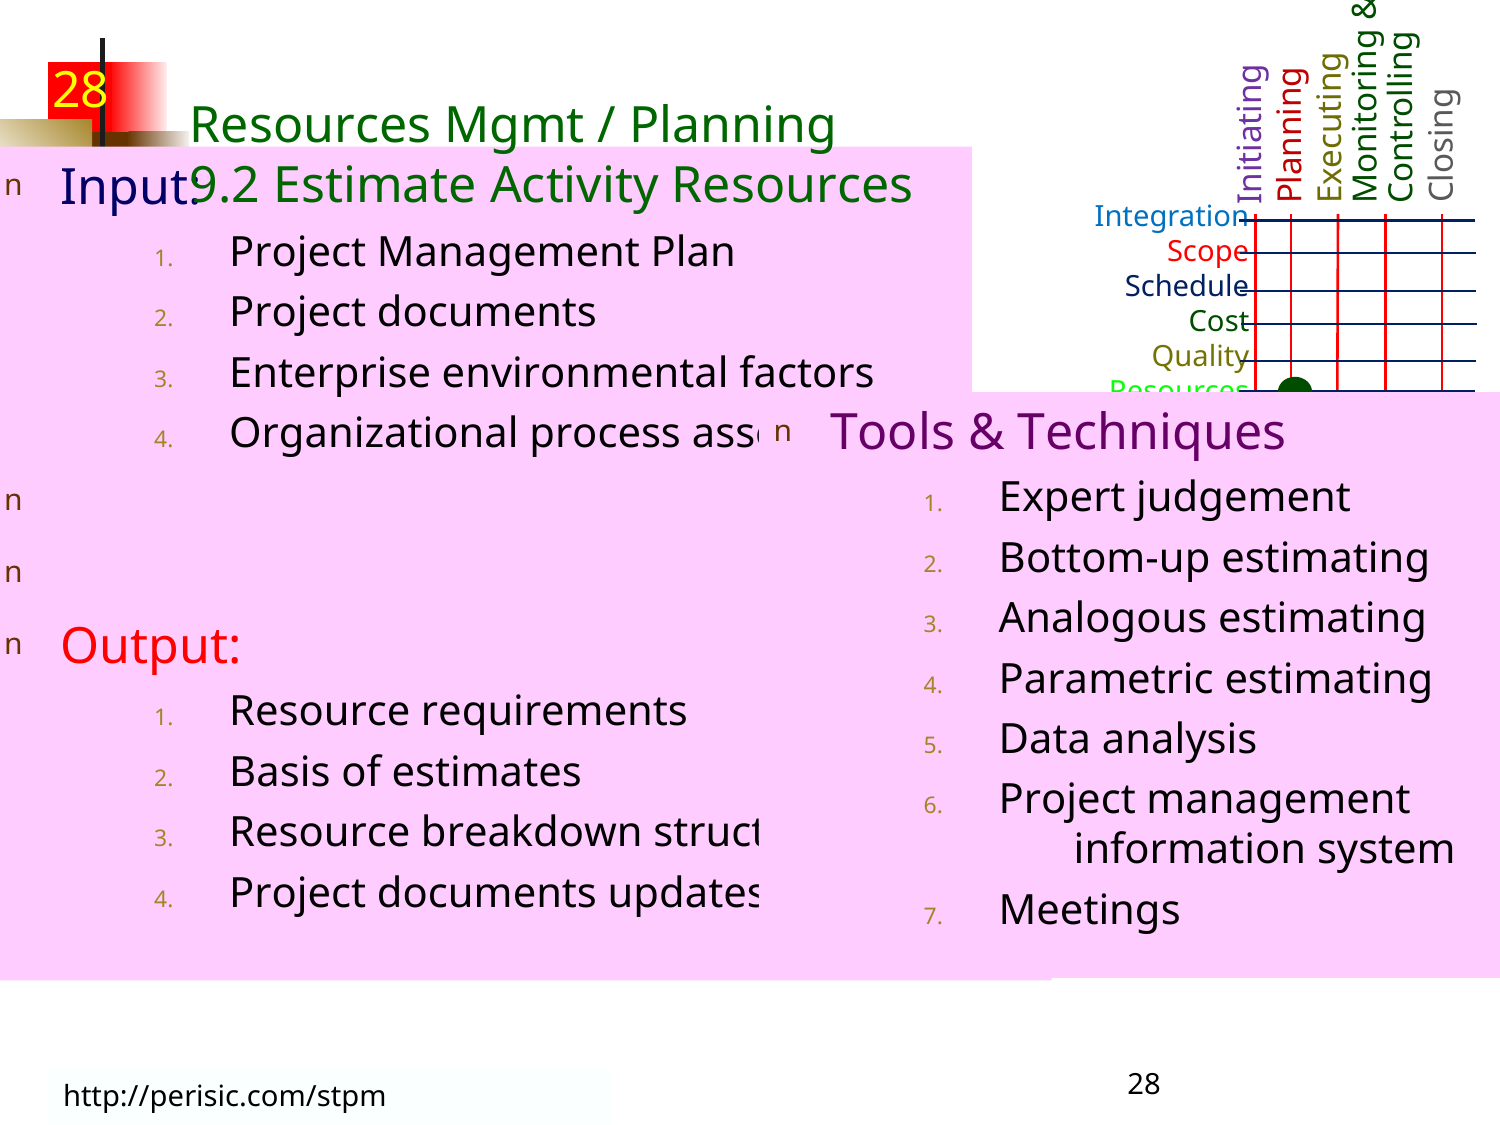

Initiating
Planning
Executing
Monitoring &
Controlling
Closing
Integration
Scope
Schedule
Cost
Quality
Resources
Communications
Risk
Procurement
Stakeholders
Resources Mgmt / Planning
9.2 Estimate Activity Resources
# Input:
Project Management Plan
Project documents
Enterprise environmental factors
Organizational process assets
Output:
Resource requirements
Basis of estimates
Resource breakdown structure
Project documents updates
Tools & Techniques
Expert judgement
Bottom-up estimating
Analogous estimating
Parametric estimating
Data analysis
Project management information system
Meetings
27
http://perisic.com/stpm